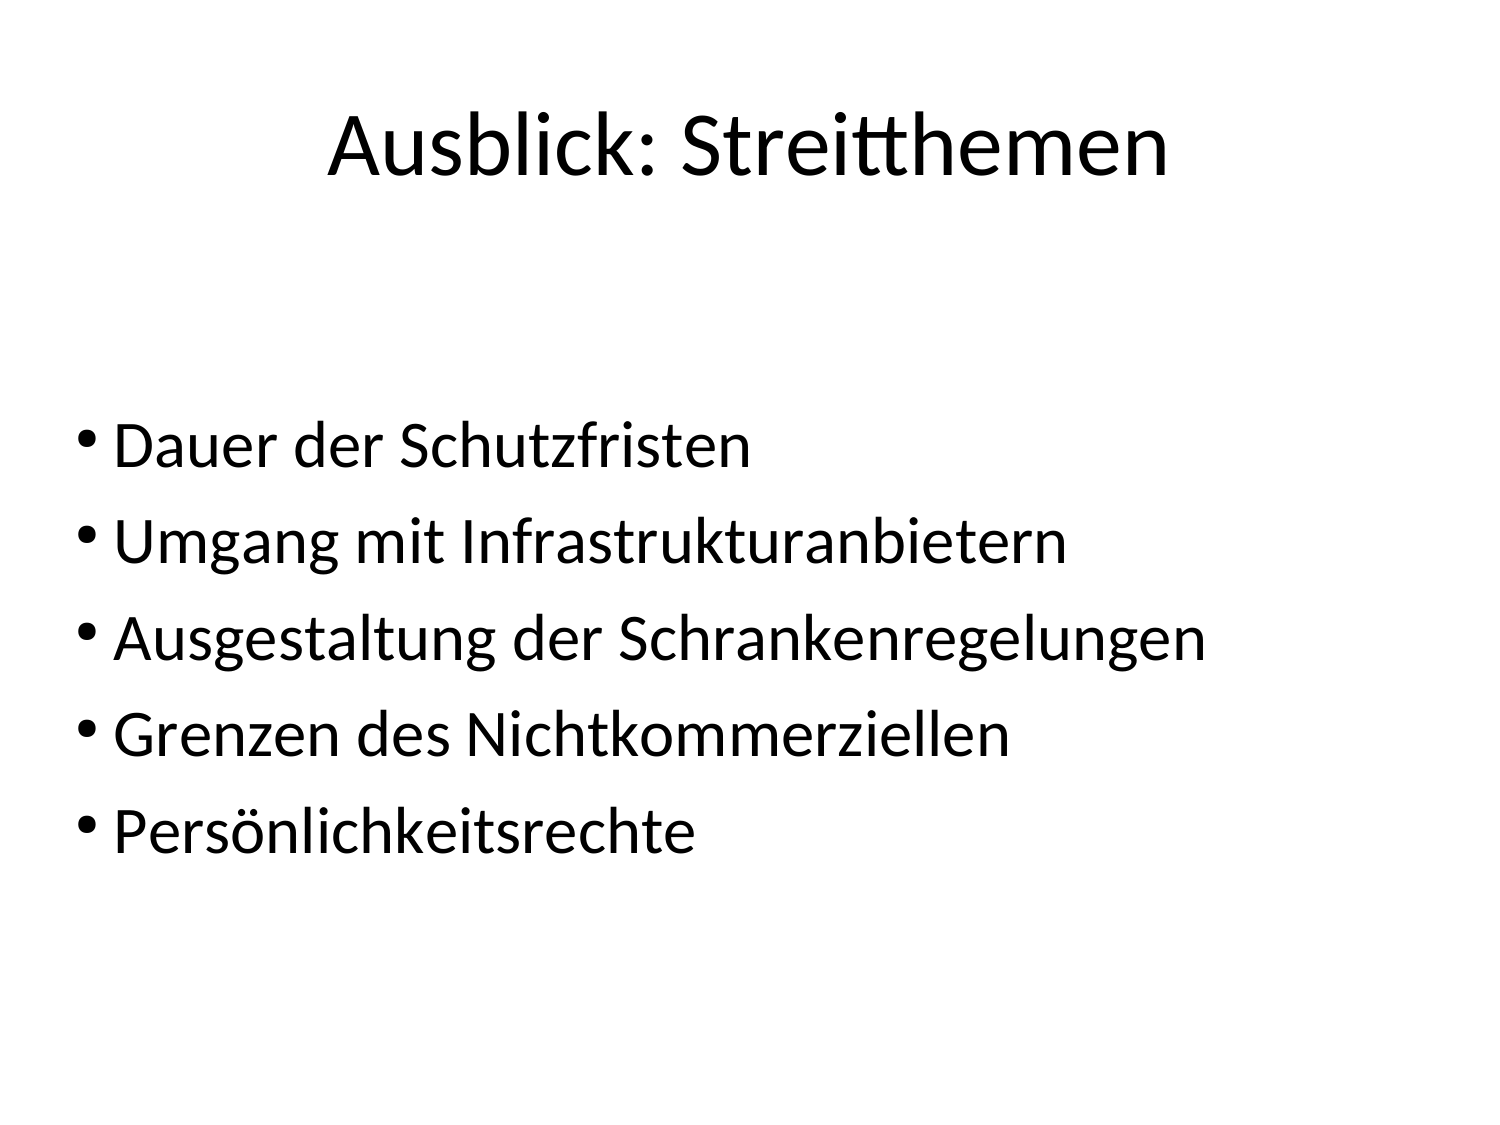

# Ausblick: Streitthemen
 Dauer der Schutzfristen
 Umgang mit Infrastrukturanbietern
 Ausgestaltung der Schrankenregelungen
 Grenzen des Nichtkommerziellen
 Persönlichkeitsrechte